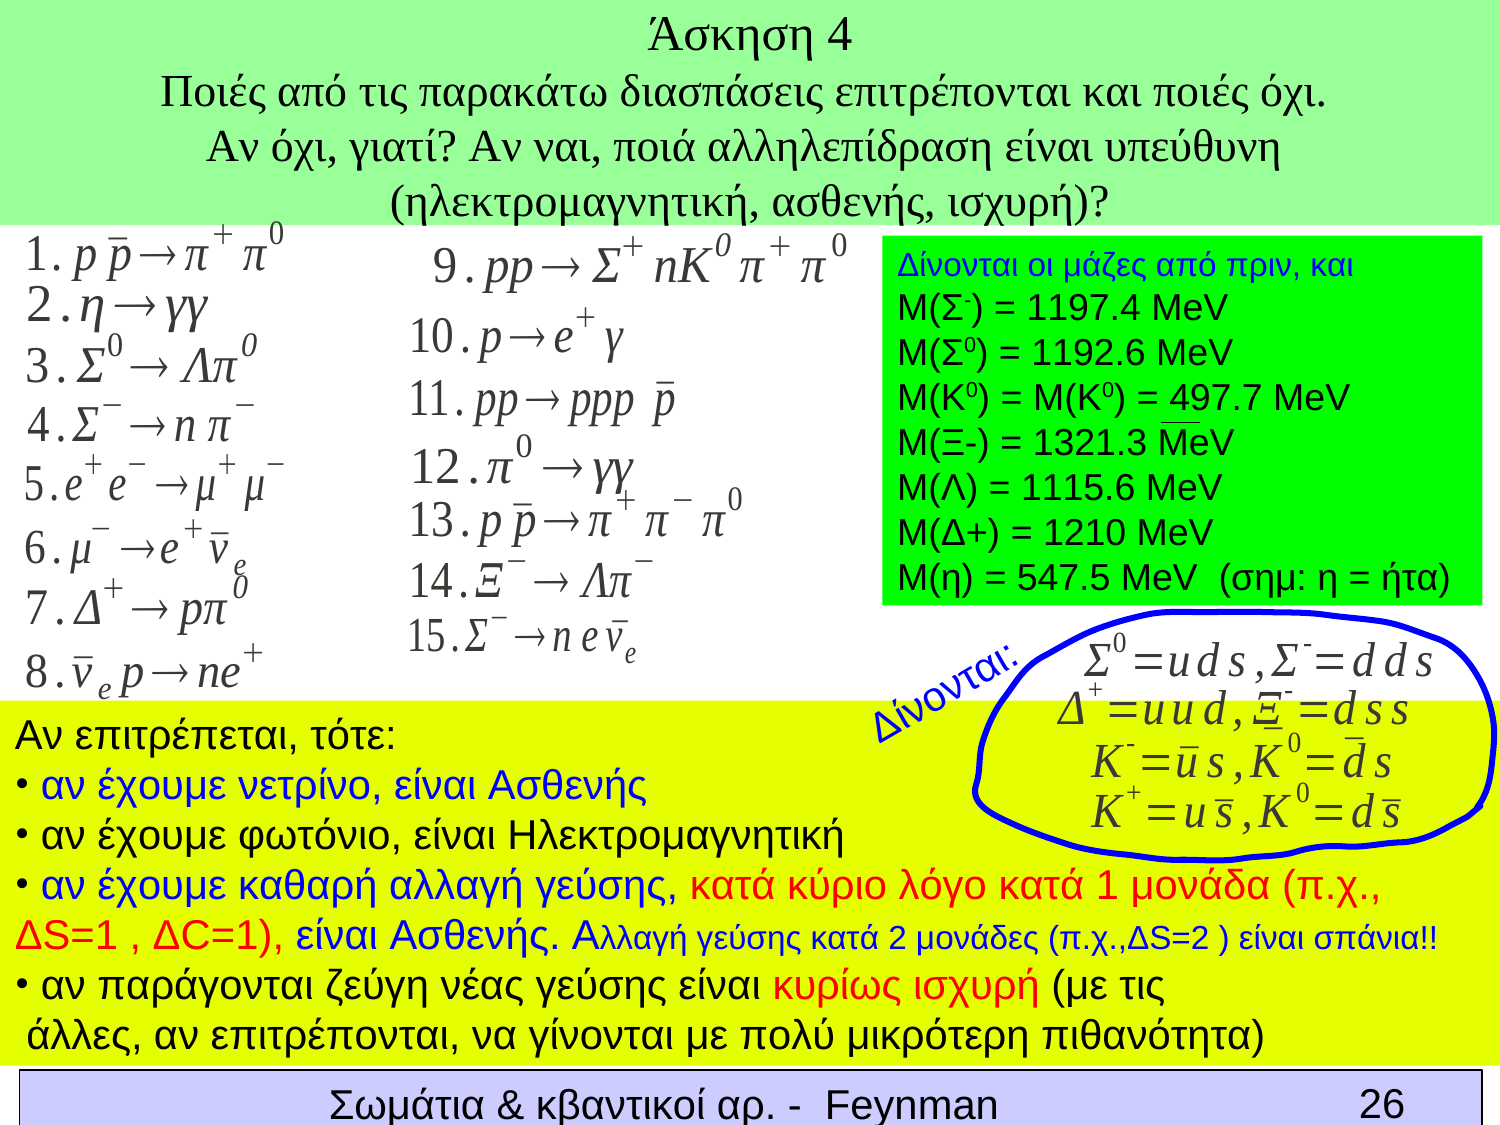

#
Άσκηση 4
Ποιές από τις παρακάτω διασπάσεις επιτρέπονται και ποιές όχι.
Αν όχι, γιατί? Αν ναι, ποιά αλληλεπίδραση είναι υπεύθυνη
(ηλεκτρομαγνητική, ασθενής, ισχυρή)?
Δίνονται oι μάζες από πριν, και
M(Σ-) = 1197.4 MeV
Μ(Σ0) = 1192.6 MeV
M(K0) = M(K0) = 497.7 MeV
M(Ξ-) = 1321.3 MeV
Μ(Λ) = 1115.6 MeV
Μ(Δ+) = 1210 MeV
M(η) = 547.5 MeV (σημ: η = ήτα)
Δίνονται:
Αν επιτρέπεται, τότε:
 αν έχουμε νετρίνο, είναι Ασθενής
 αν έχουμε φωτόνιο, είναι Ηλεκτρομαγνητική
 αν έχουμε καθαρή αλλαγή γεύσης, κατά κύριο λόγο κατά 1 μονάδα (π.χ., ΔS=1 , ΔC=1), είναι Ασθενής. Αλλαγή γεύσης κατά 2 μονάδες (π.χ.,ΔS=2 ) είναι σπάνια!!
 αν παράγονται ζεύγη νέας γεύσης είναι κυρίως ισχυρή (με τις
 άλλες, αν επιτρέπονται, να γίνονται με πολύ μικρότερη πιθανότητα)
26
Σωμάτια & κβαντικοί αρ. - Feynman